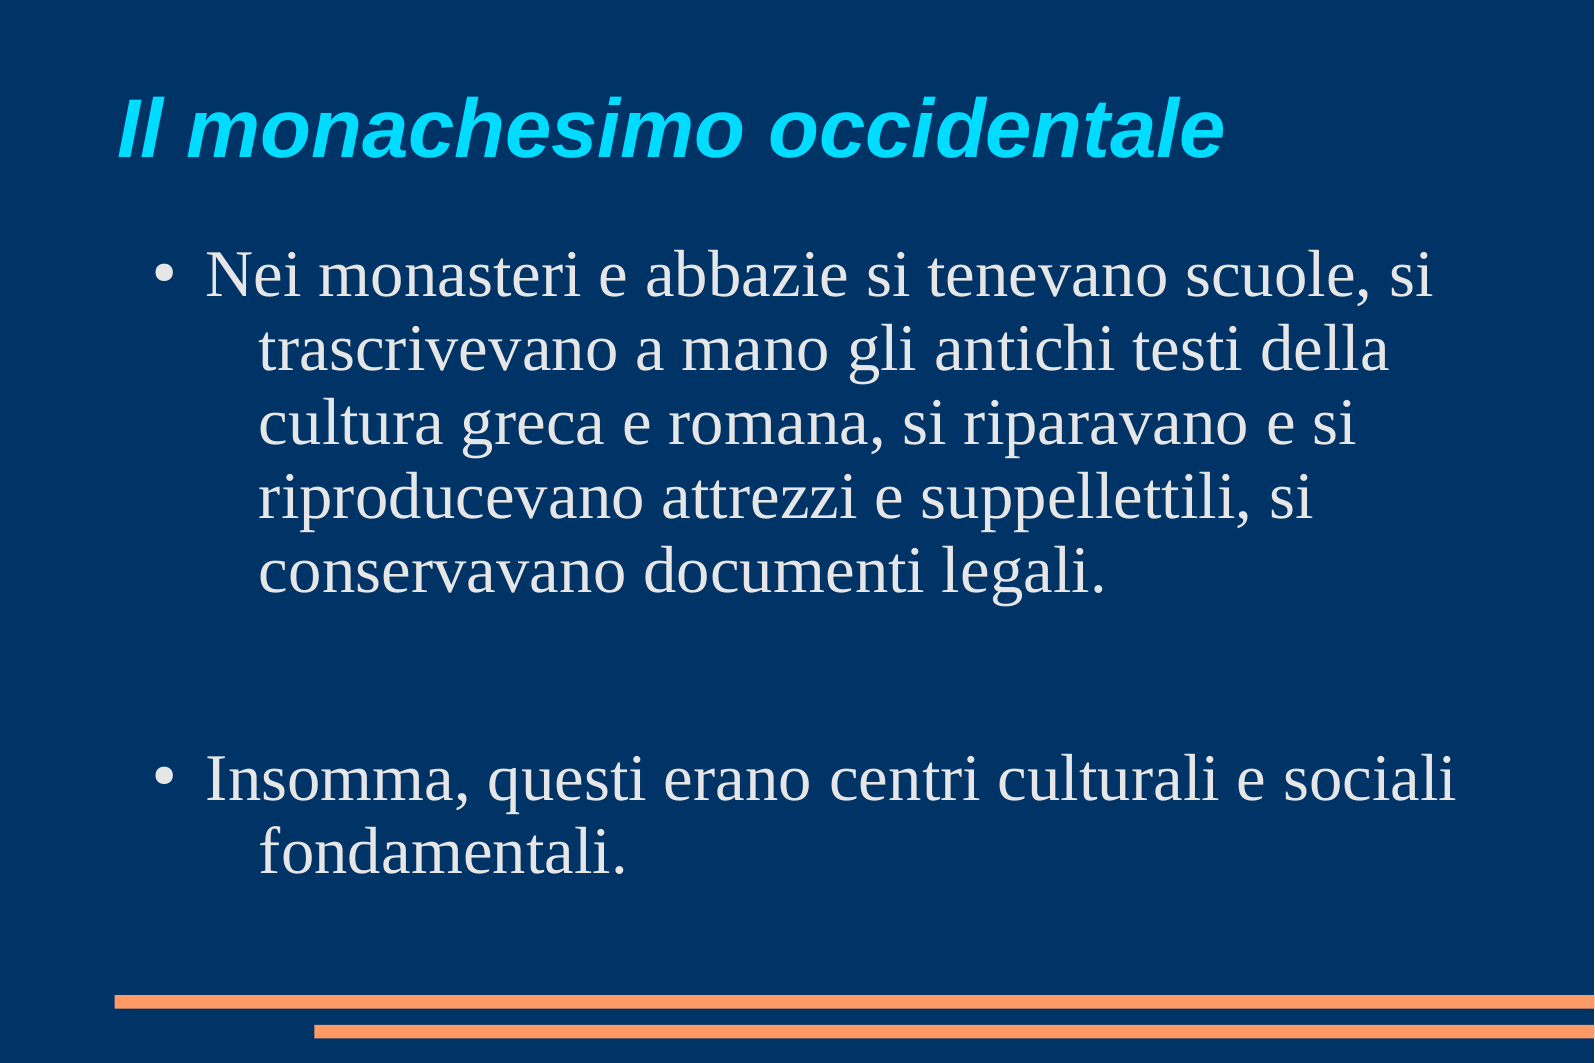

# Il monachesimo occidentale
Nei monasteri e abbazie si tenevano scuole, si trascrivevano a mano gli antichi testi della cultura greca e romana, si riparavano e si riproducevano attrezzi e suppellettili, si conservavano documenti legali.
Insomma, questi erano centri culturali e sociali fondamentali.